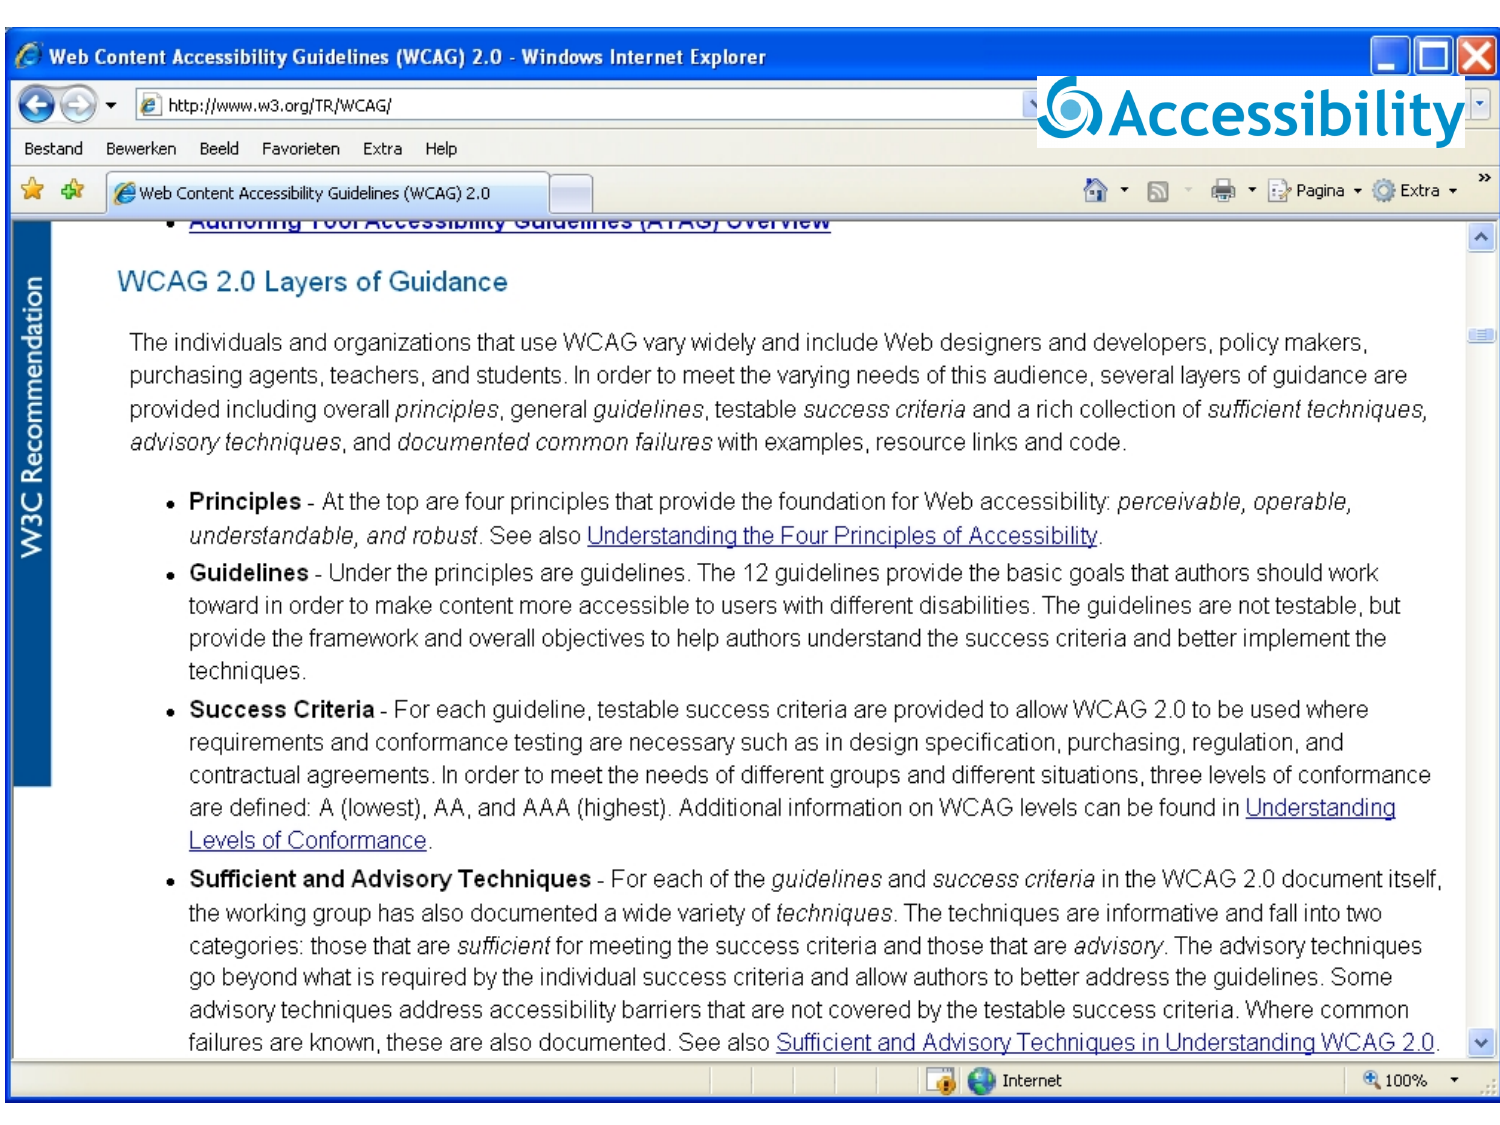

Minder zorgen met een goede, toegankelijke en vindbare website